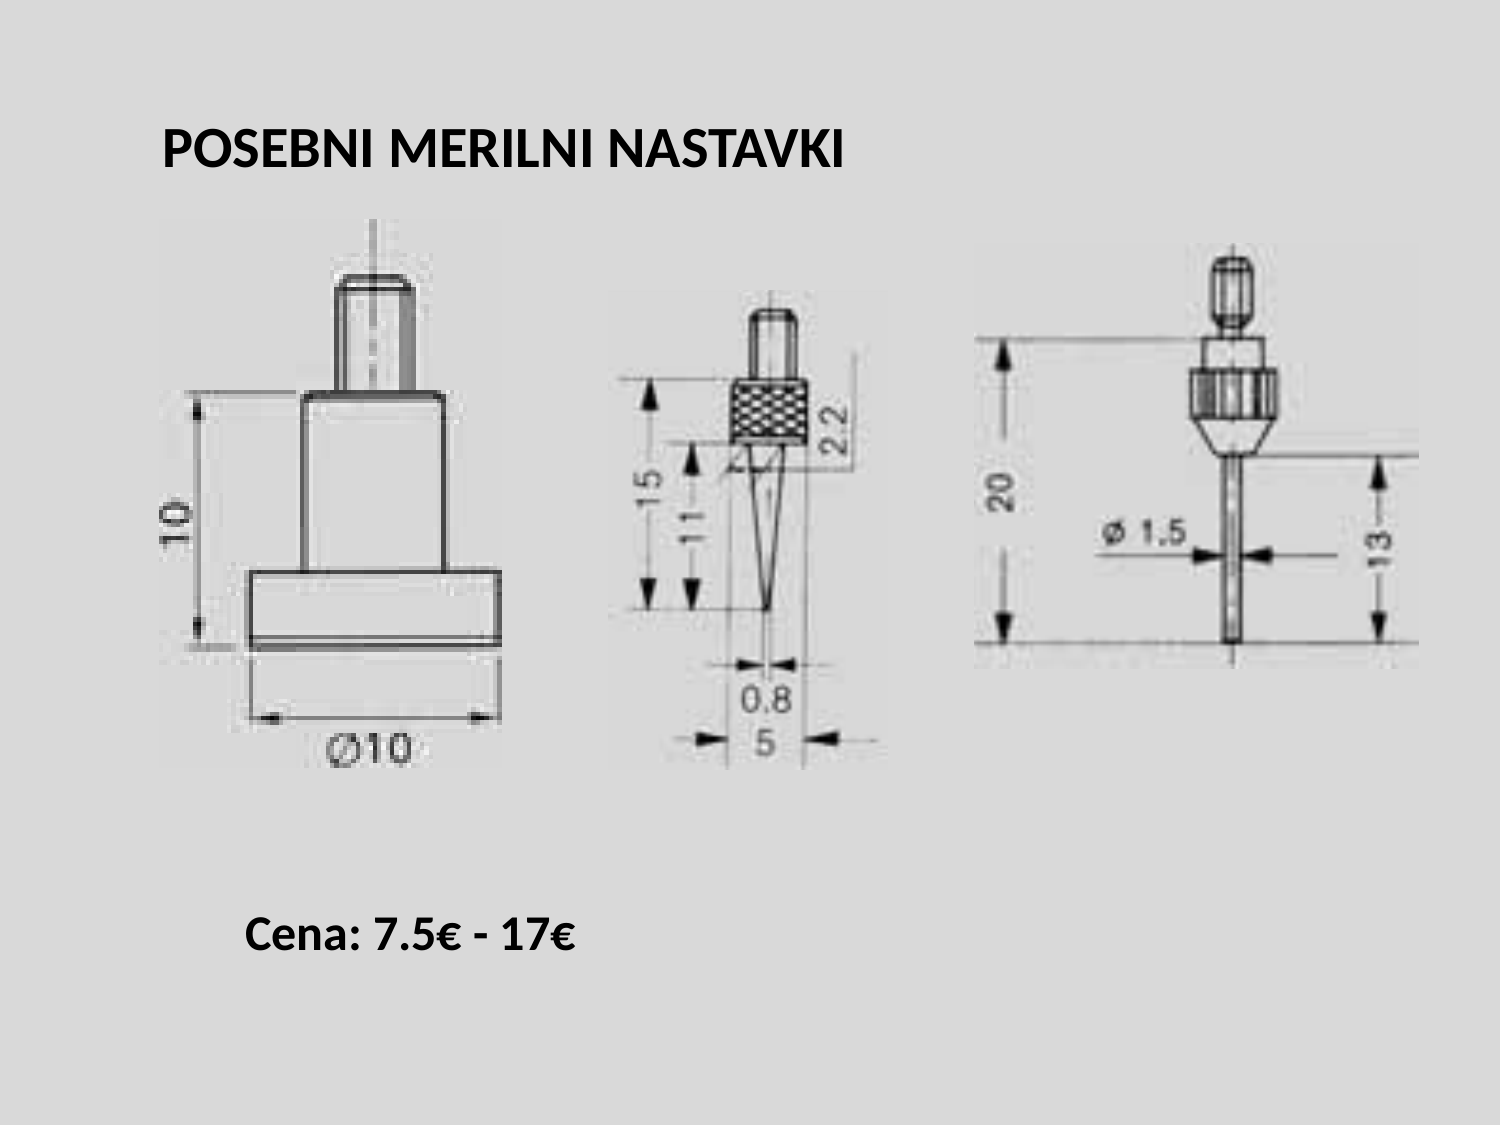

POSEBNI MERILNI NASTAVKI
Cena: 7.5€ - 17€